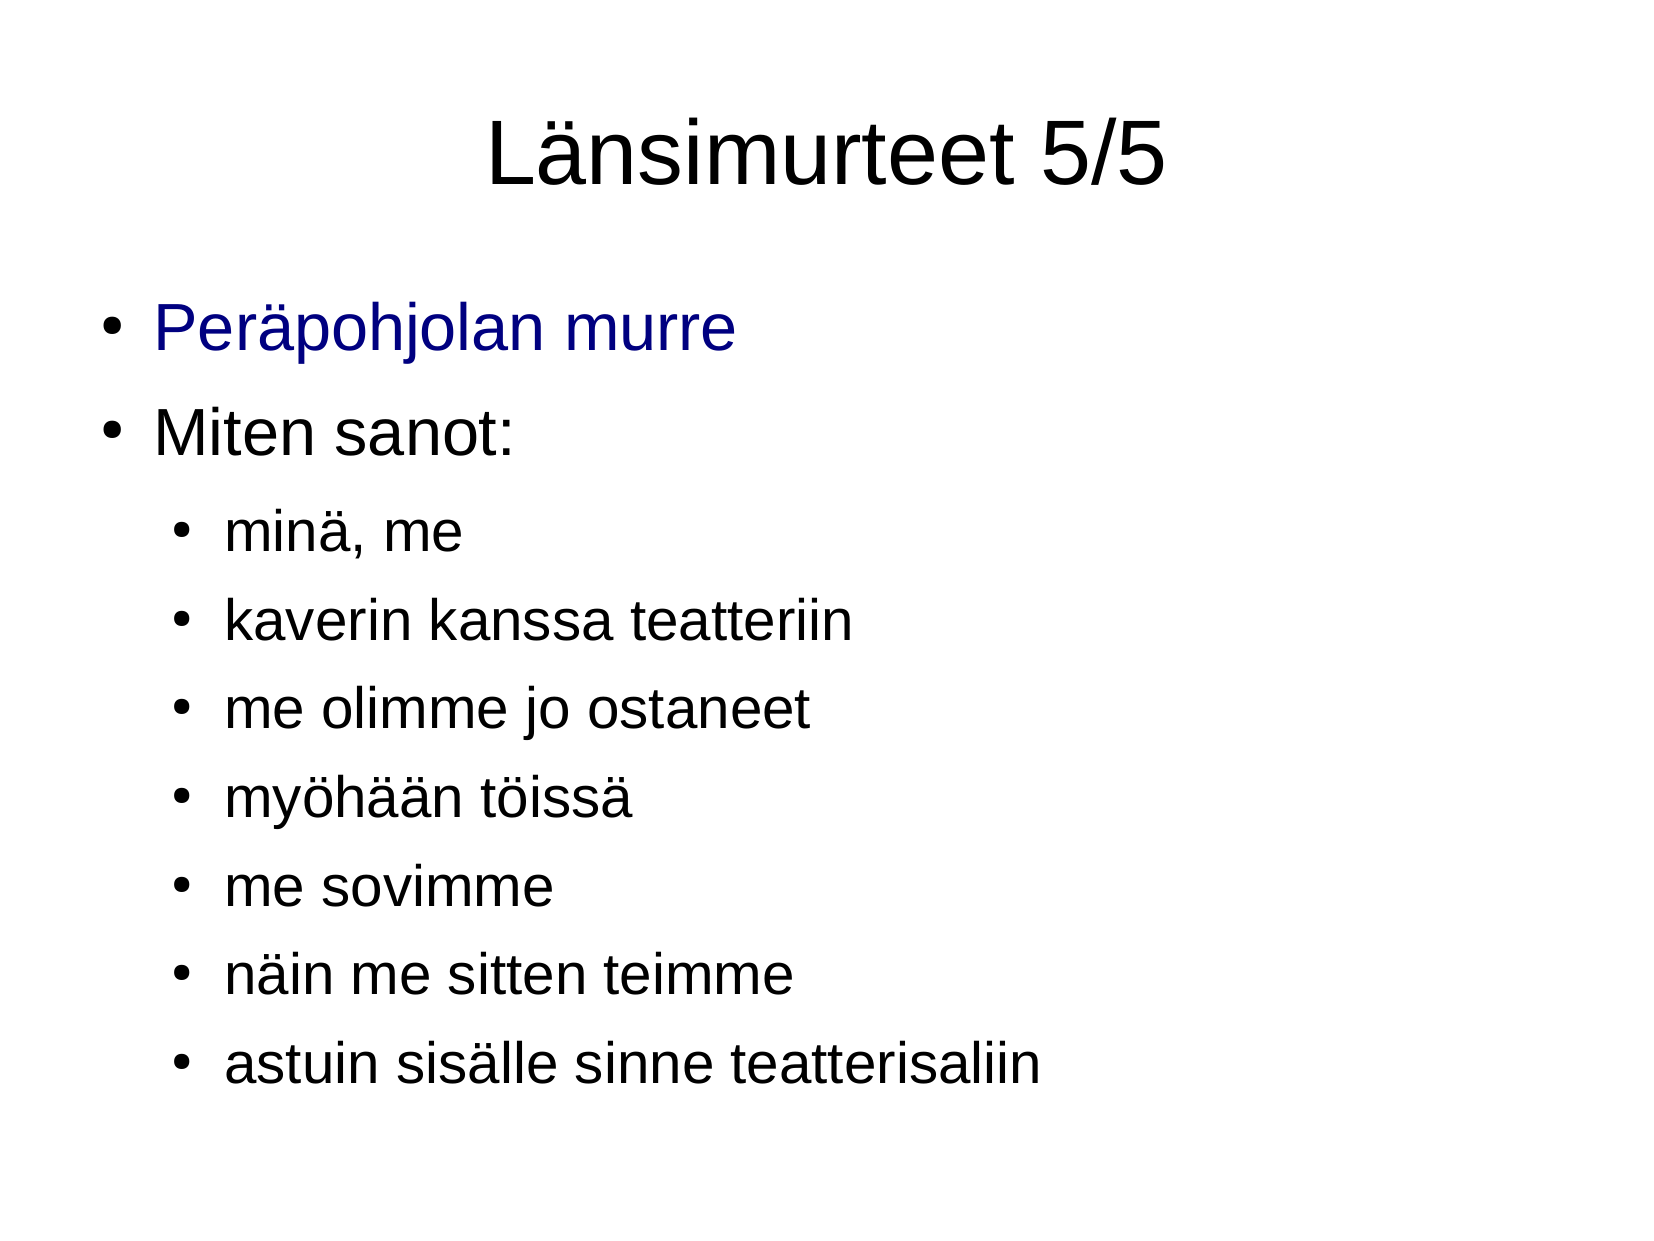

# Länsimurteet 5/5
Peräpohjolan murre
Miten sanot:
minä, me
kaverin kanssa teatteriin
me olimme jo ostaneet
myöhään töissä
me sovimme
näin me sitten teimme
astuin sisälle sinne teatterisaliin